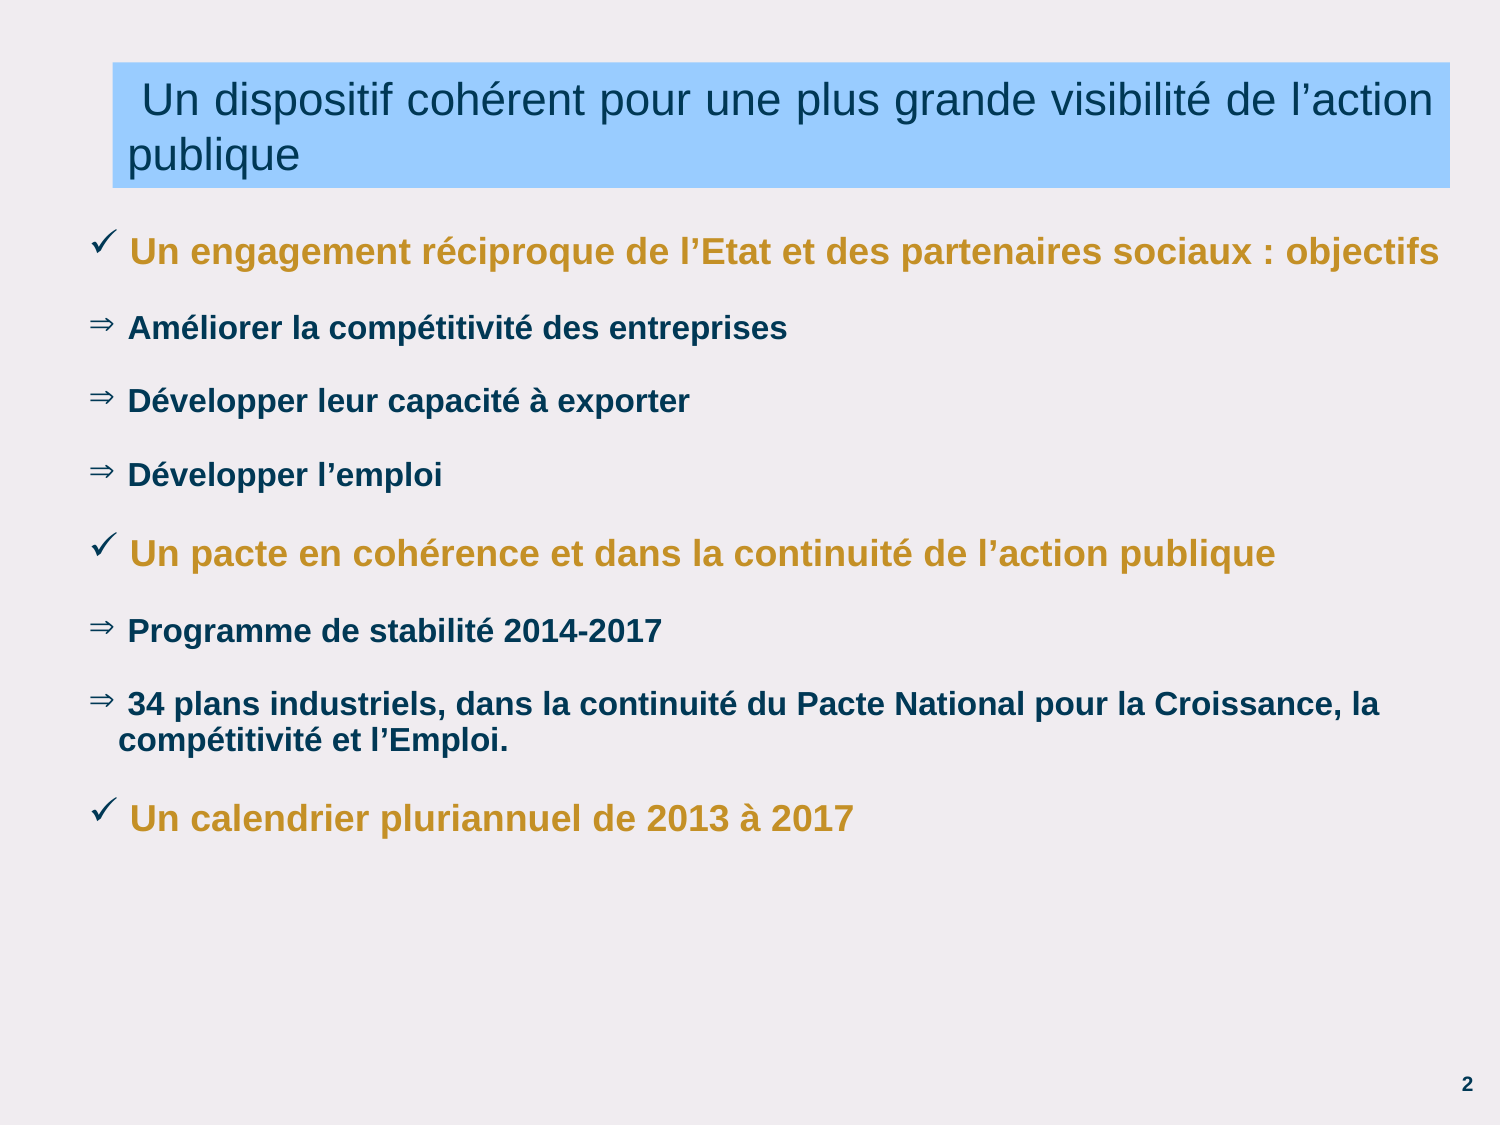

Un dispositif cohérent pour une plus grande visibilité de l’action publique
 Un engagement réciproque de l’Etat et des partenaires sociaux : objectifs
 Améliorer la compétitivité des entreprises
 Développer leur capacité à exporter
 Développer l’emploi
 Un pacte en cohérence et dans la continuité de l’action publique
 Programme de stabilité 2014-2017
 34 plans industriels, dans la continuité du Pacte National pour la Croissance, la compétitivité et l’Emploi.
 Un calendrier pluriannuel de 2013 à 2017